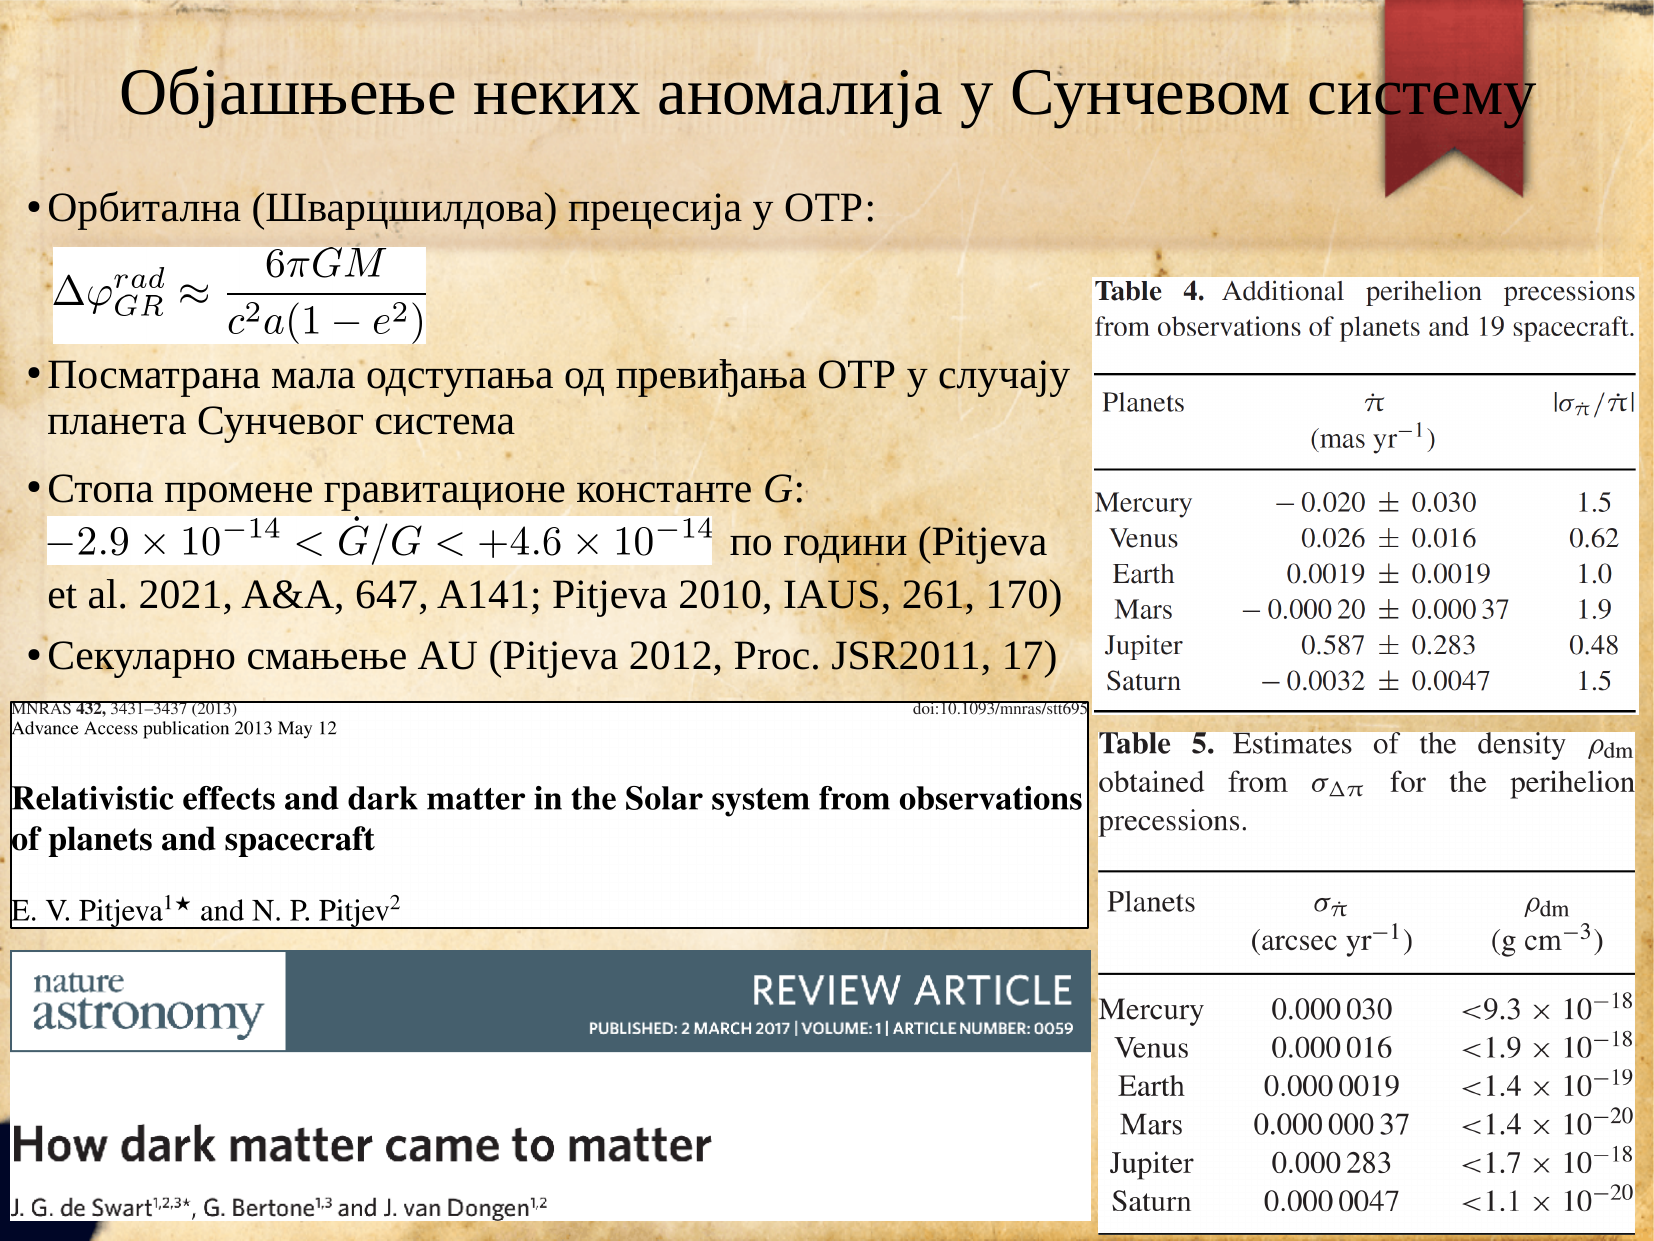

# Објашњење неких аномалија у Сунчевом систему
Орбитална (Шварцшилдова) прецесија у ОТР:
Посматрана мала одступања од превиђања ОТР у случају планета Сунчевог система
Стопа промене гравитационе константе G:
 по години (Pitjeva et al. 2021, A&A, 647, A141; Pitjeva 2010, IAUS, 261, 170)
Секуларно смањење AU (Pitjeva 2012, Proc. JSR2011, 17)